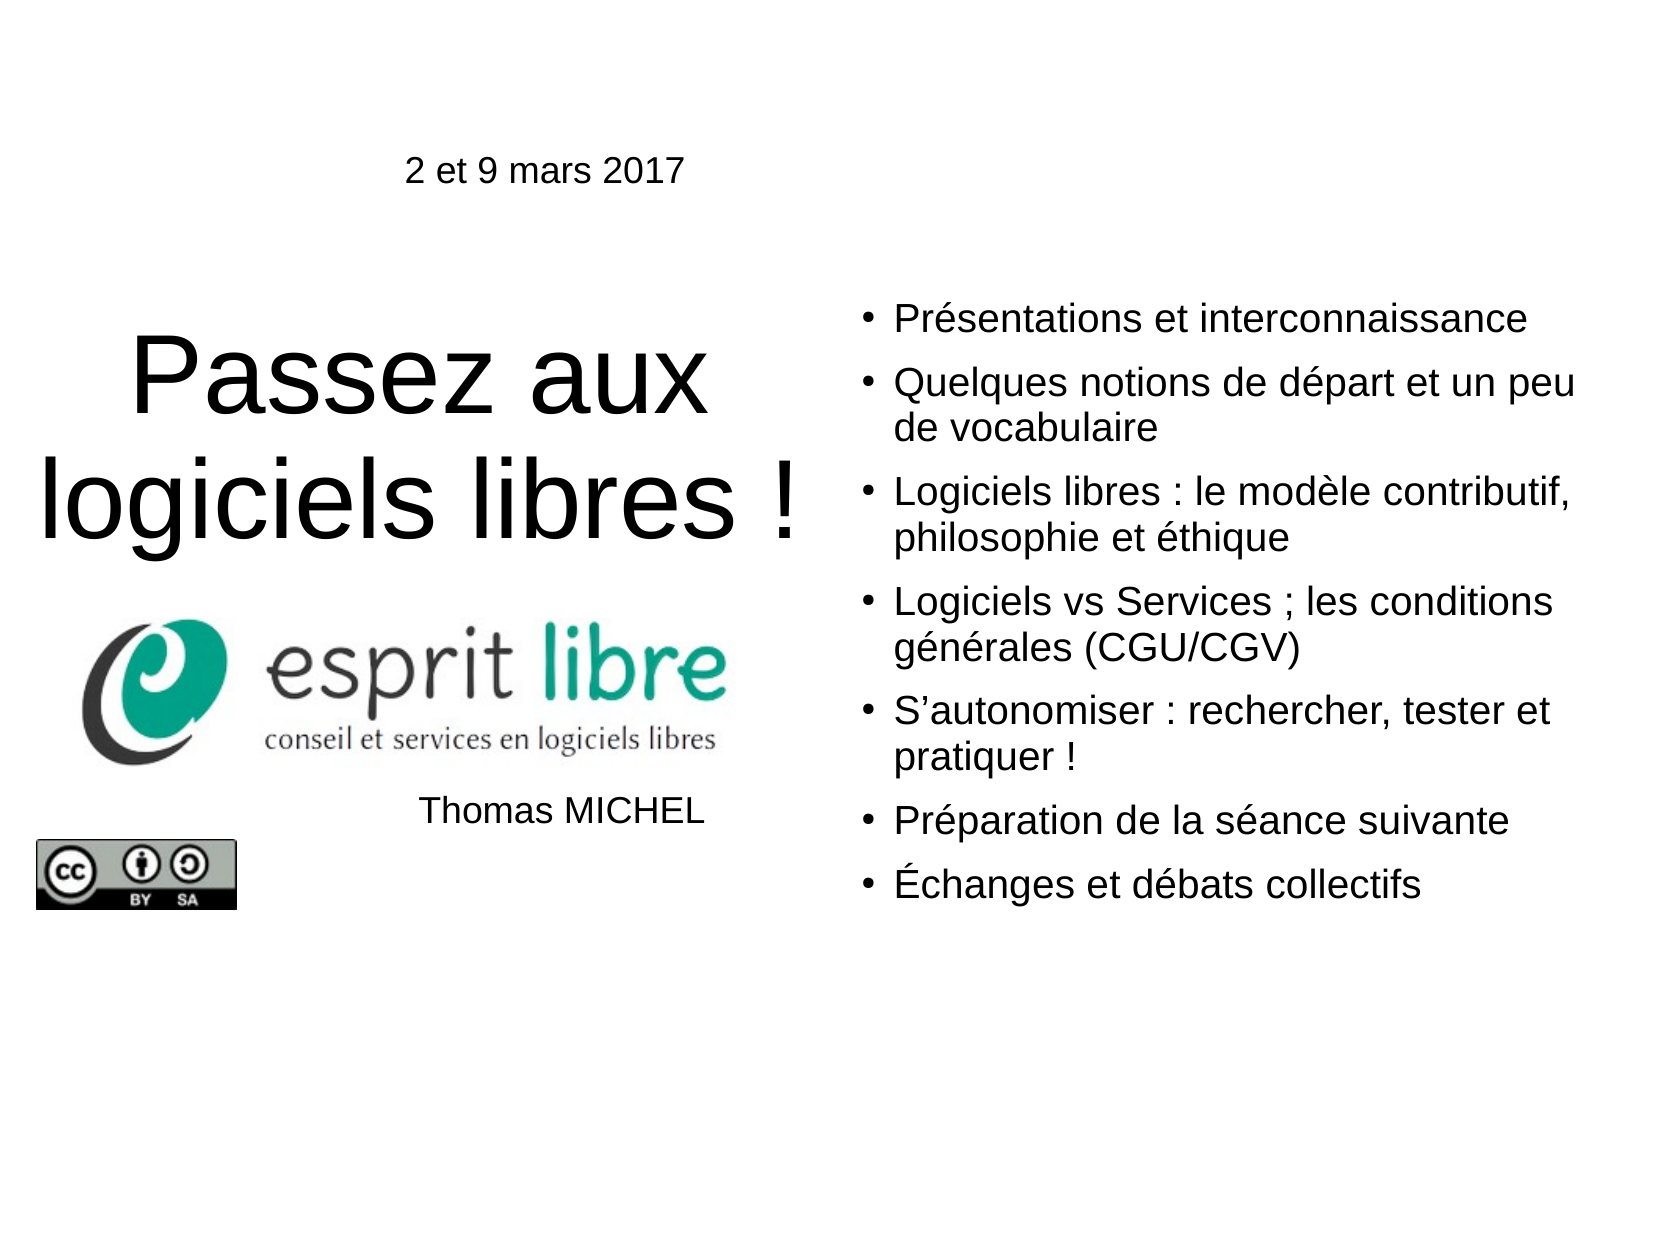

2 et 9 mars 2017
# Passez aux
logiciels libres !
Présentations et interconnaissance
Quelques notions de départ et un peu de vocabulaire
Logiciels libres : le modèle contributif, philosophie et éthique
Logiciels vs Services ; les conditions générales (CGU/CGV)
S’autonomiser : rechercher, tester et pratiquer !
Préparation de la séance suivante
Échanges et débats collectifs
Thomas MICHEL